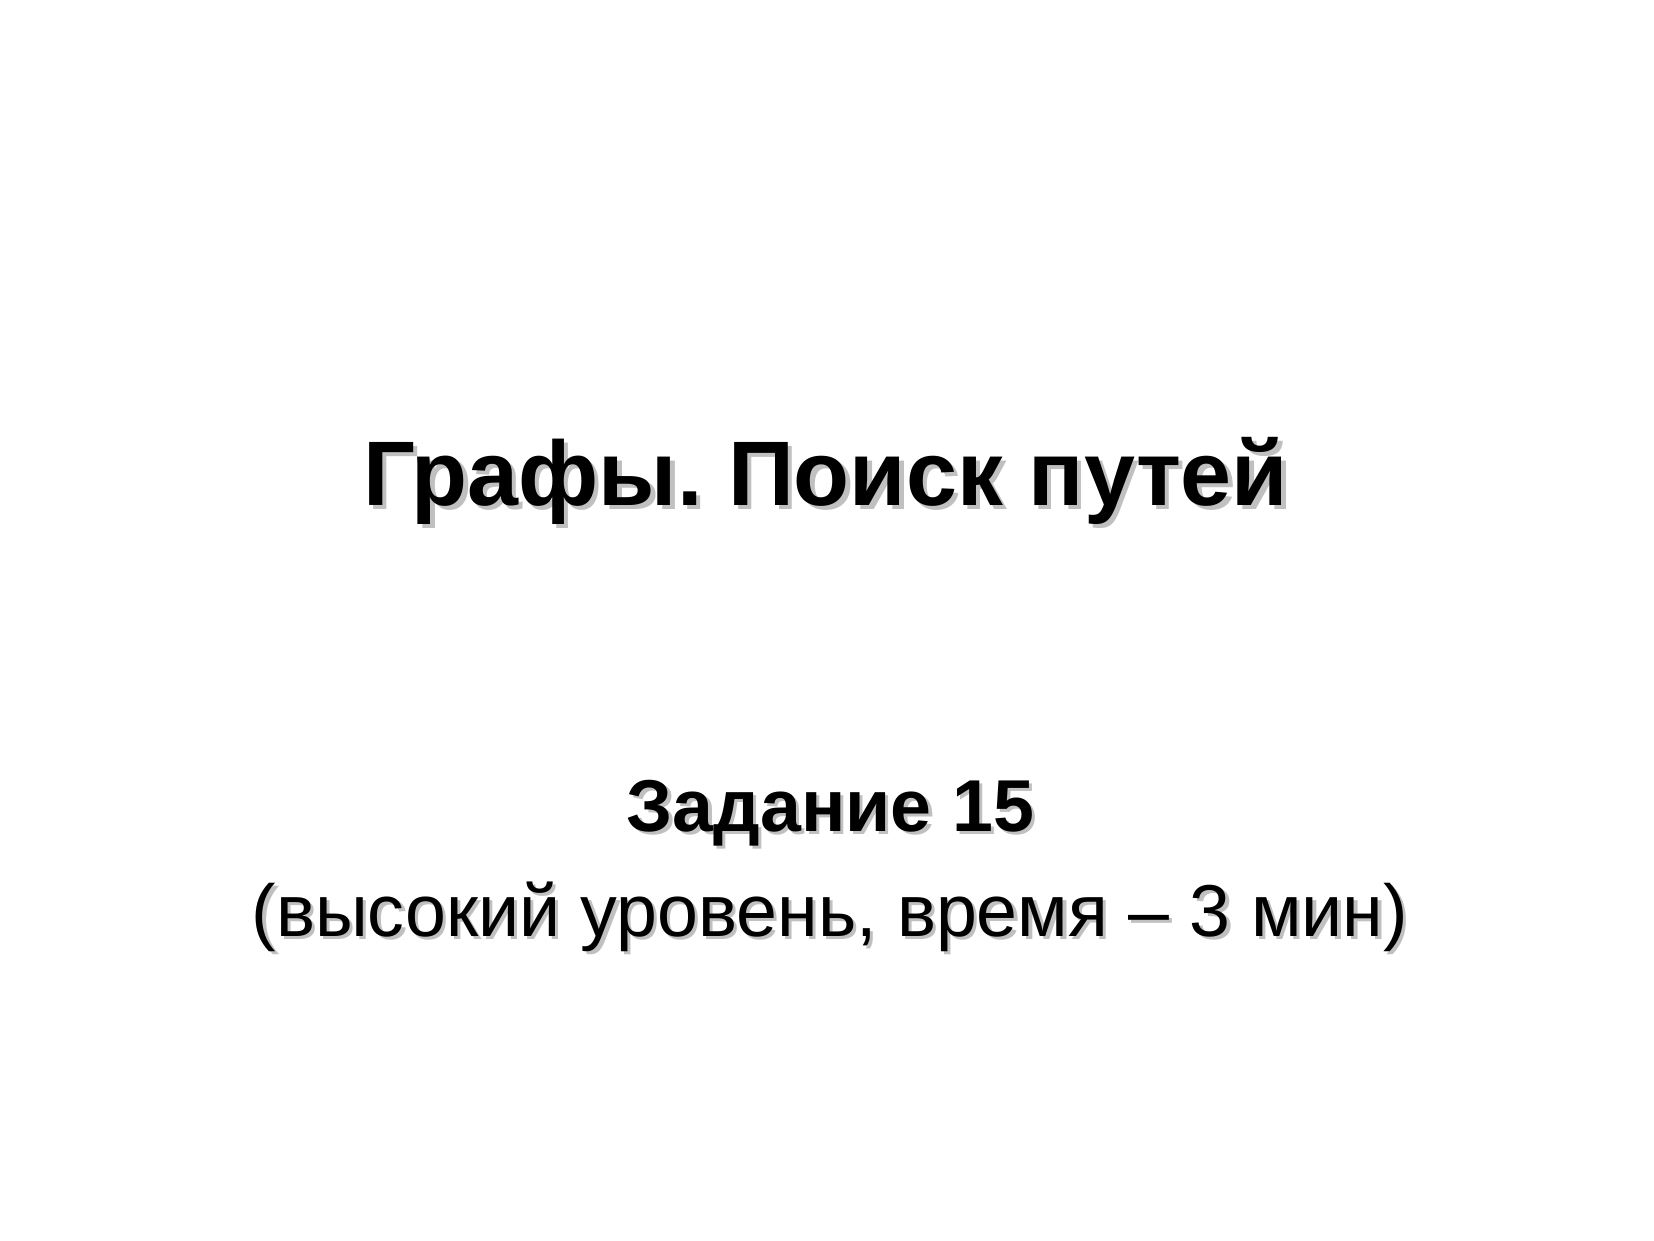

# Графы. Поиск путей
Задание 15
 (высокий уровень, время – 3 мин)